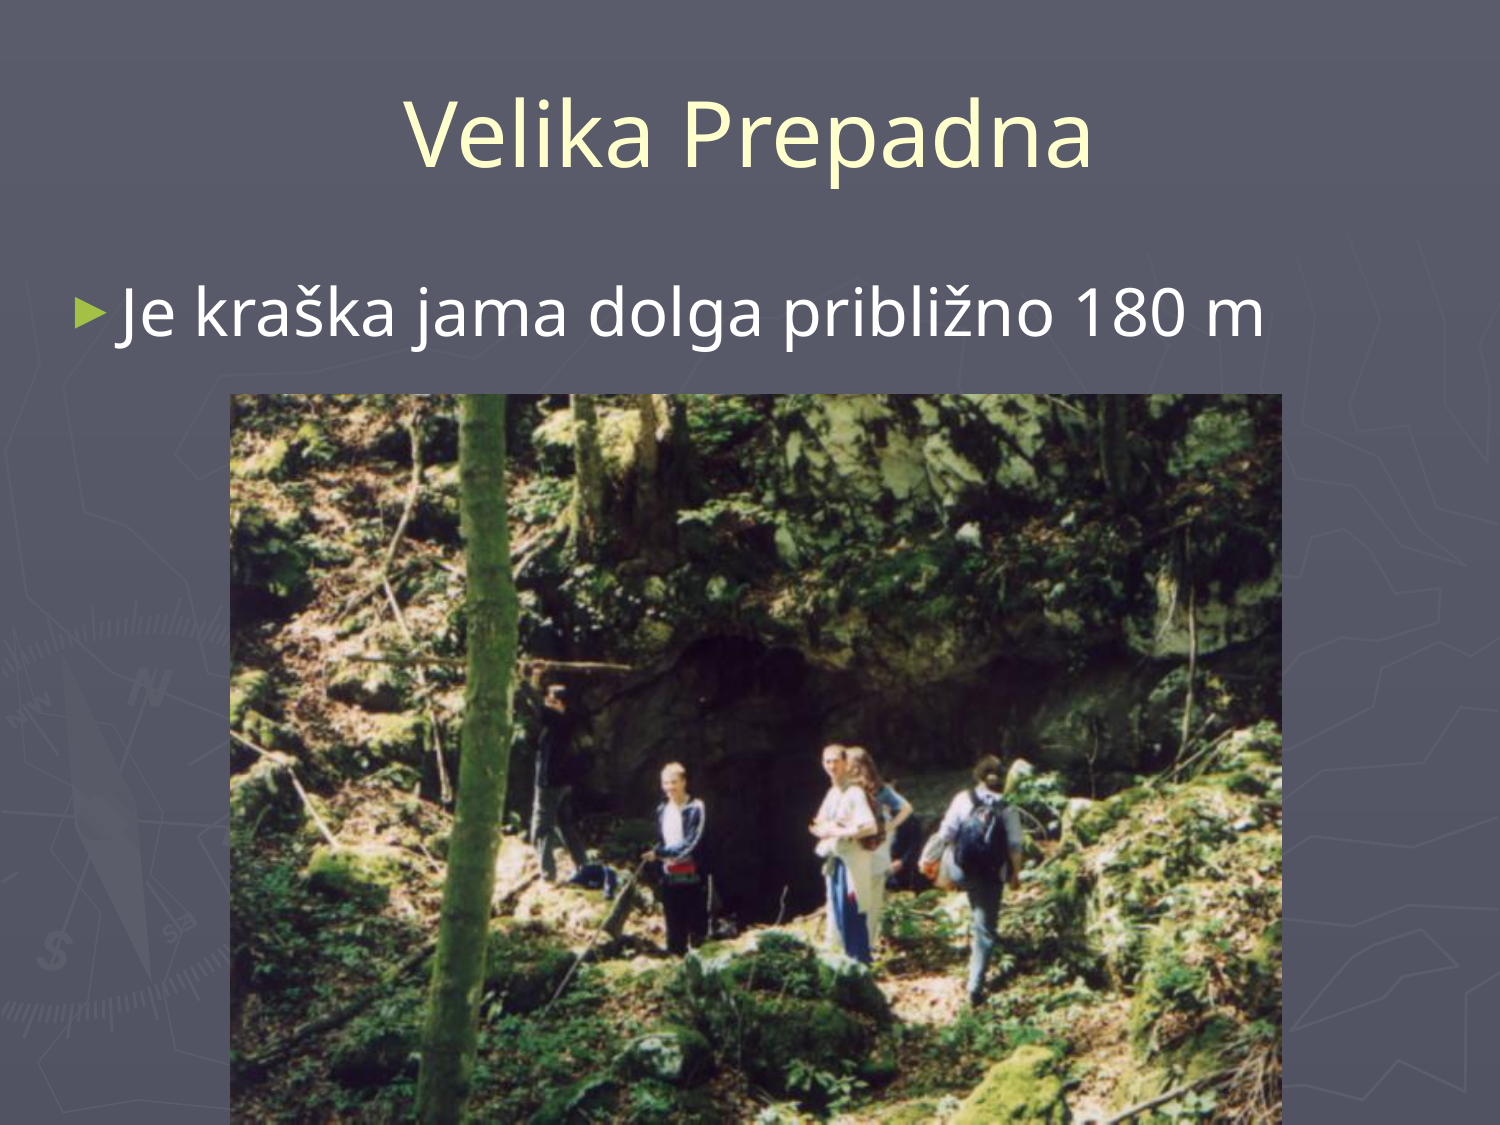

# Velika Prepadna
Je kraška jama dolga približno 180 m